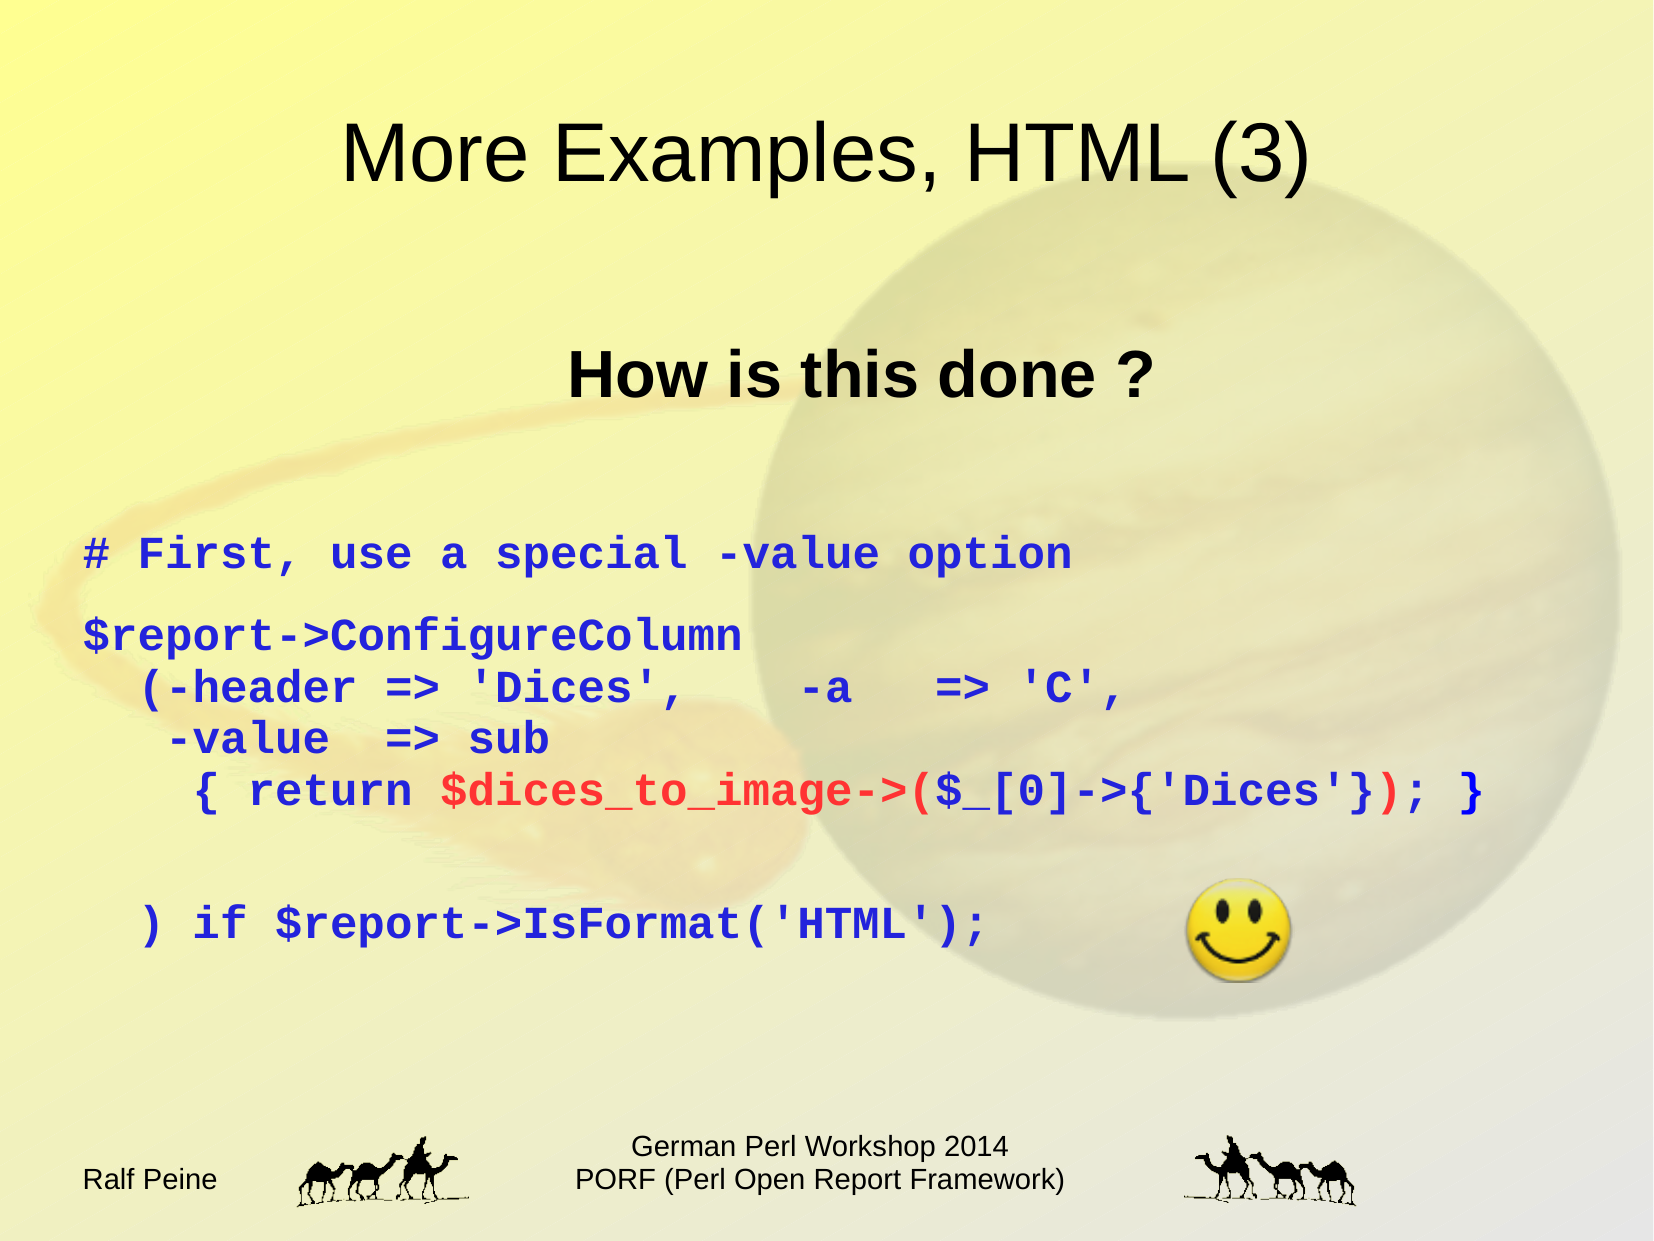

# More Examples, HTML (3)
How is this done ?
# First, use a special -value option
$report->ConfigureColumn
 (-header => 'Dices', -a => 'C',
 -value => sub
 { return $dices_to_image->($_[0]->{'Dices'}); }
 ) if $report->IsFormat('HTML');